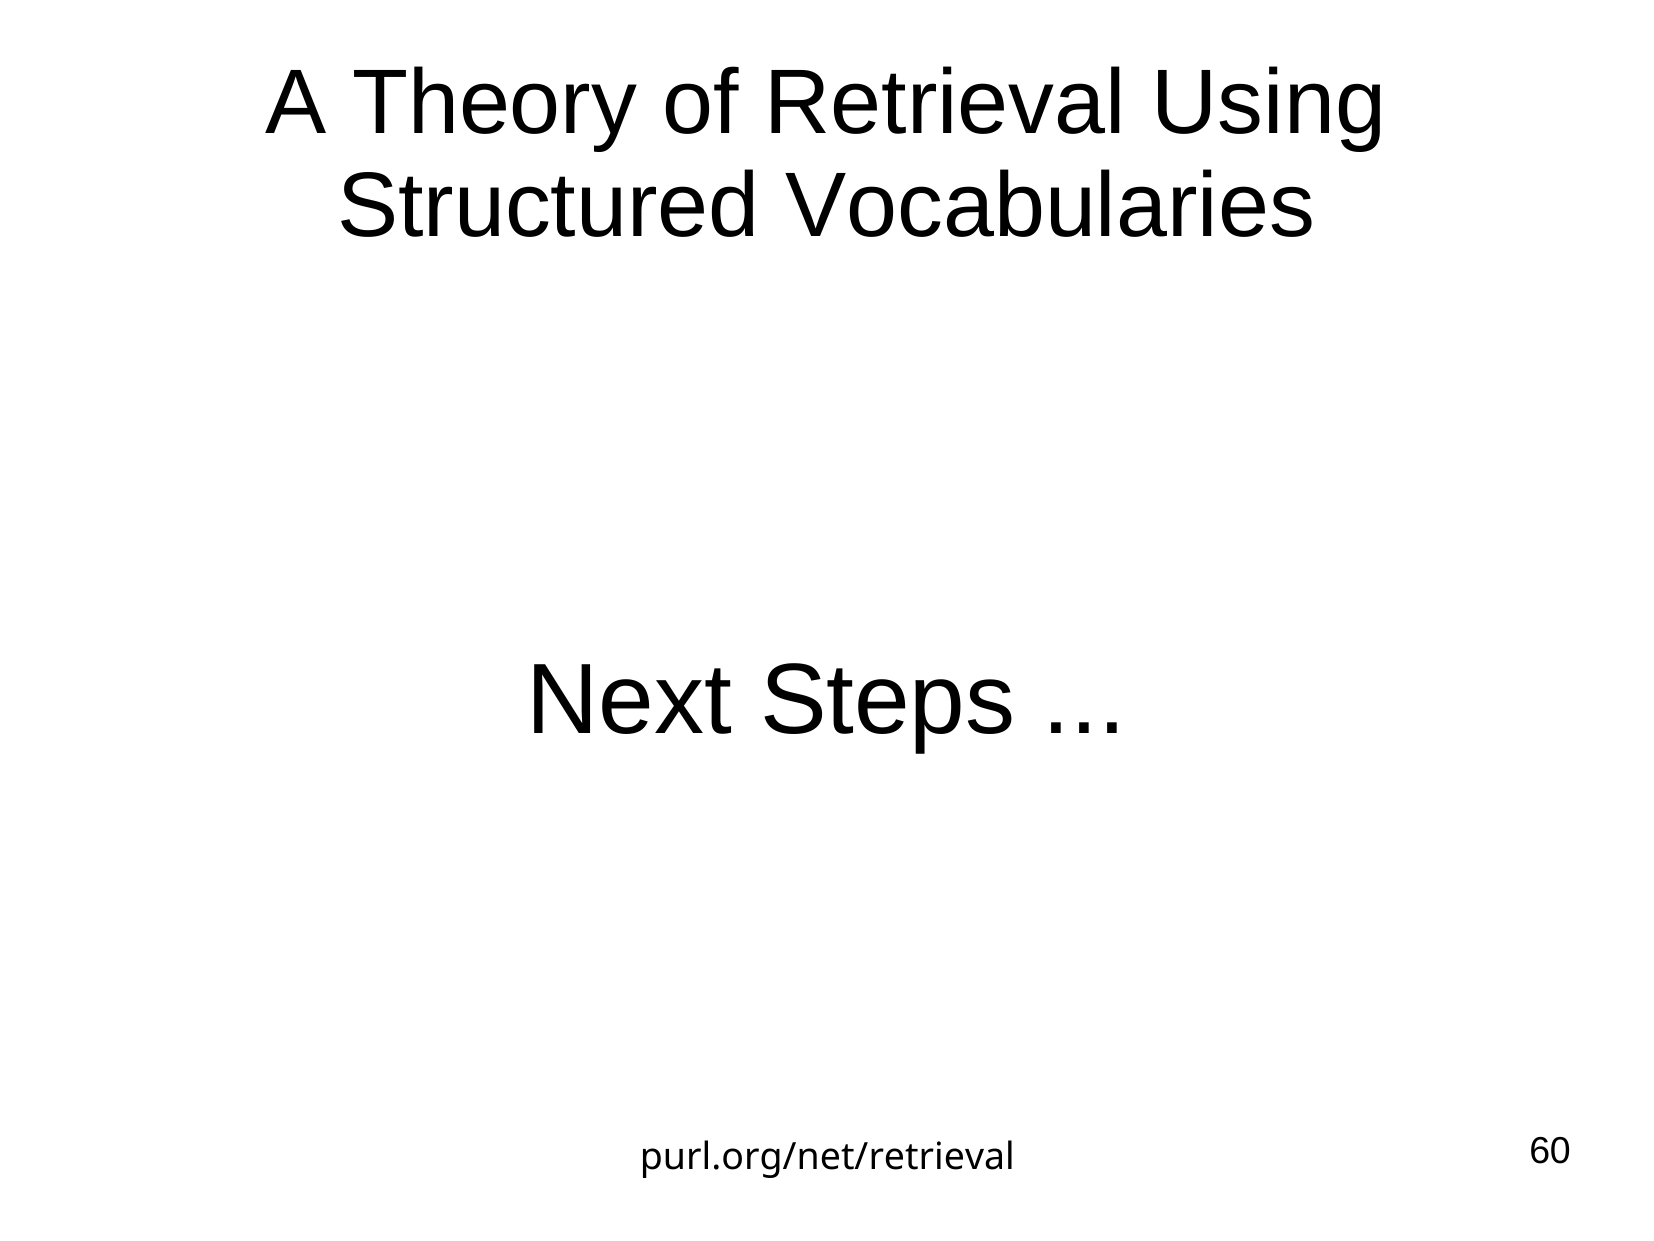

# A Theory of Retrieval Using Structured Vocabularies
Next Steps ...
purl.org/net/retrieval
60